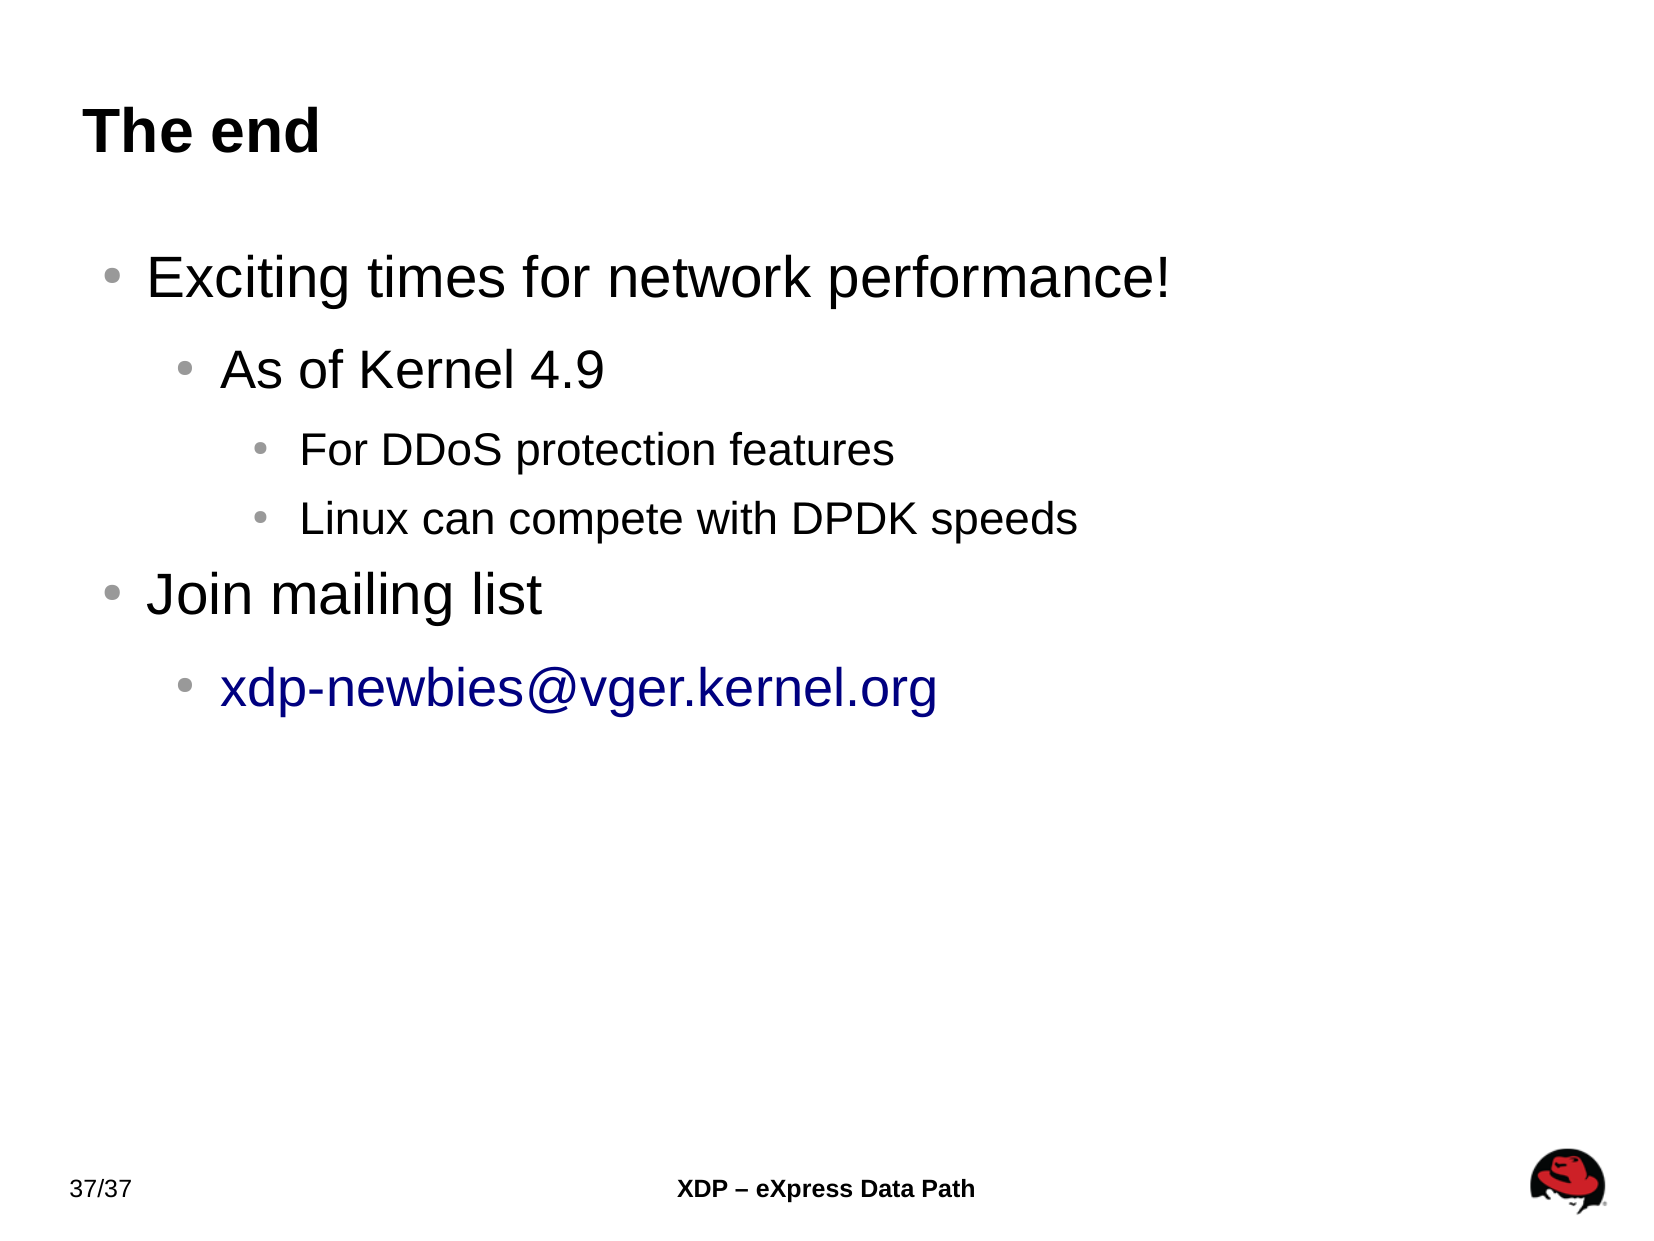

# The end
Exciting times for network performance!
As of Kernel 4.9
For DDoS protection features
Linux can compete with DPDK speeds
Join mailing list
xdp-newbies@vger.kernel.org